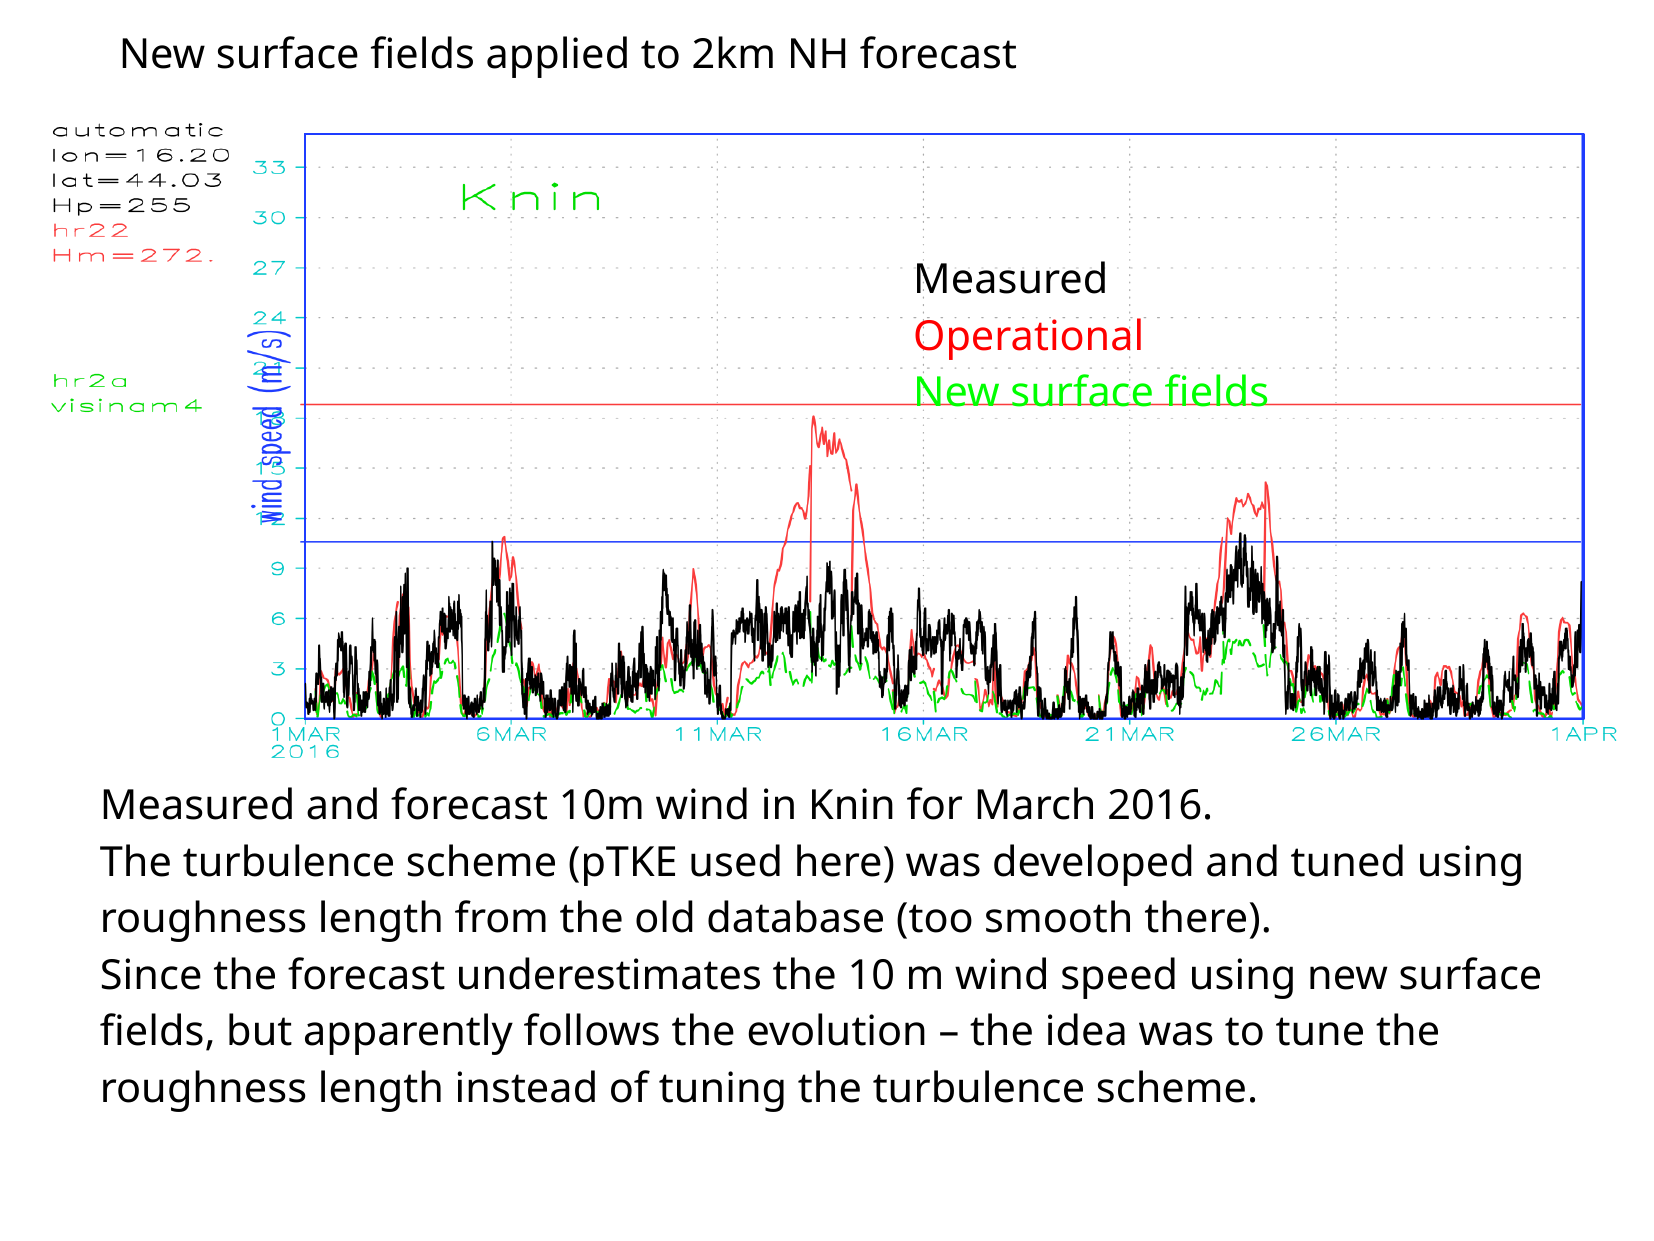

New surface fields applied to 2km NH forecast
#
Measured
Operational
New surface fields
Measured and forecast 10m wind in Knin for March 2016.
The turbulence scheme (pTKE used here) was developed and tuned using roughness length from the old database (too smooth there).
Since the forecast underestimates the 10 m wind speed using new surface fields, but apparently follows the evolution – the idea was to tune the roughness length instead of tuning the turbulence scheme.